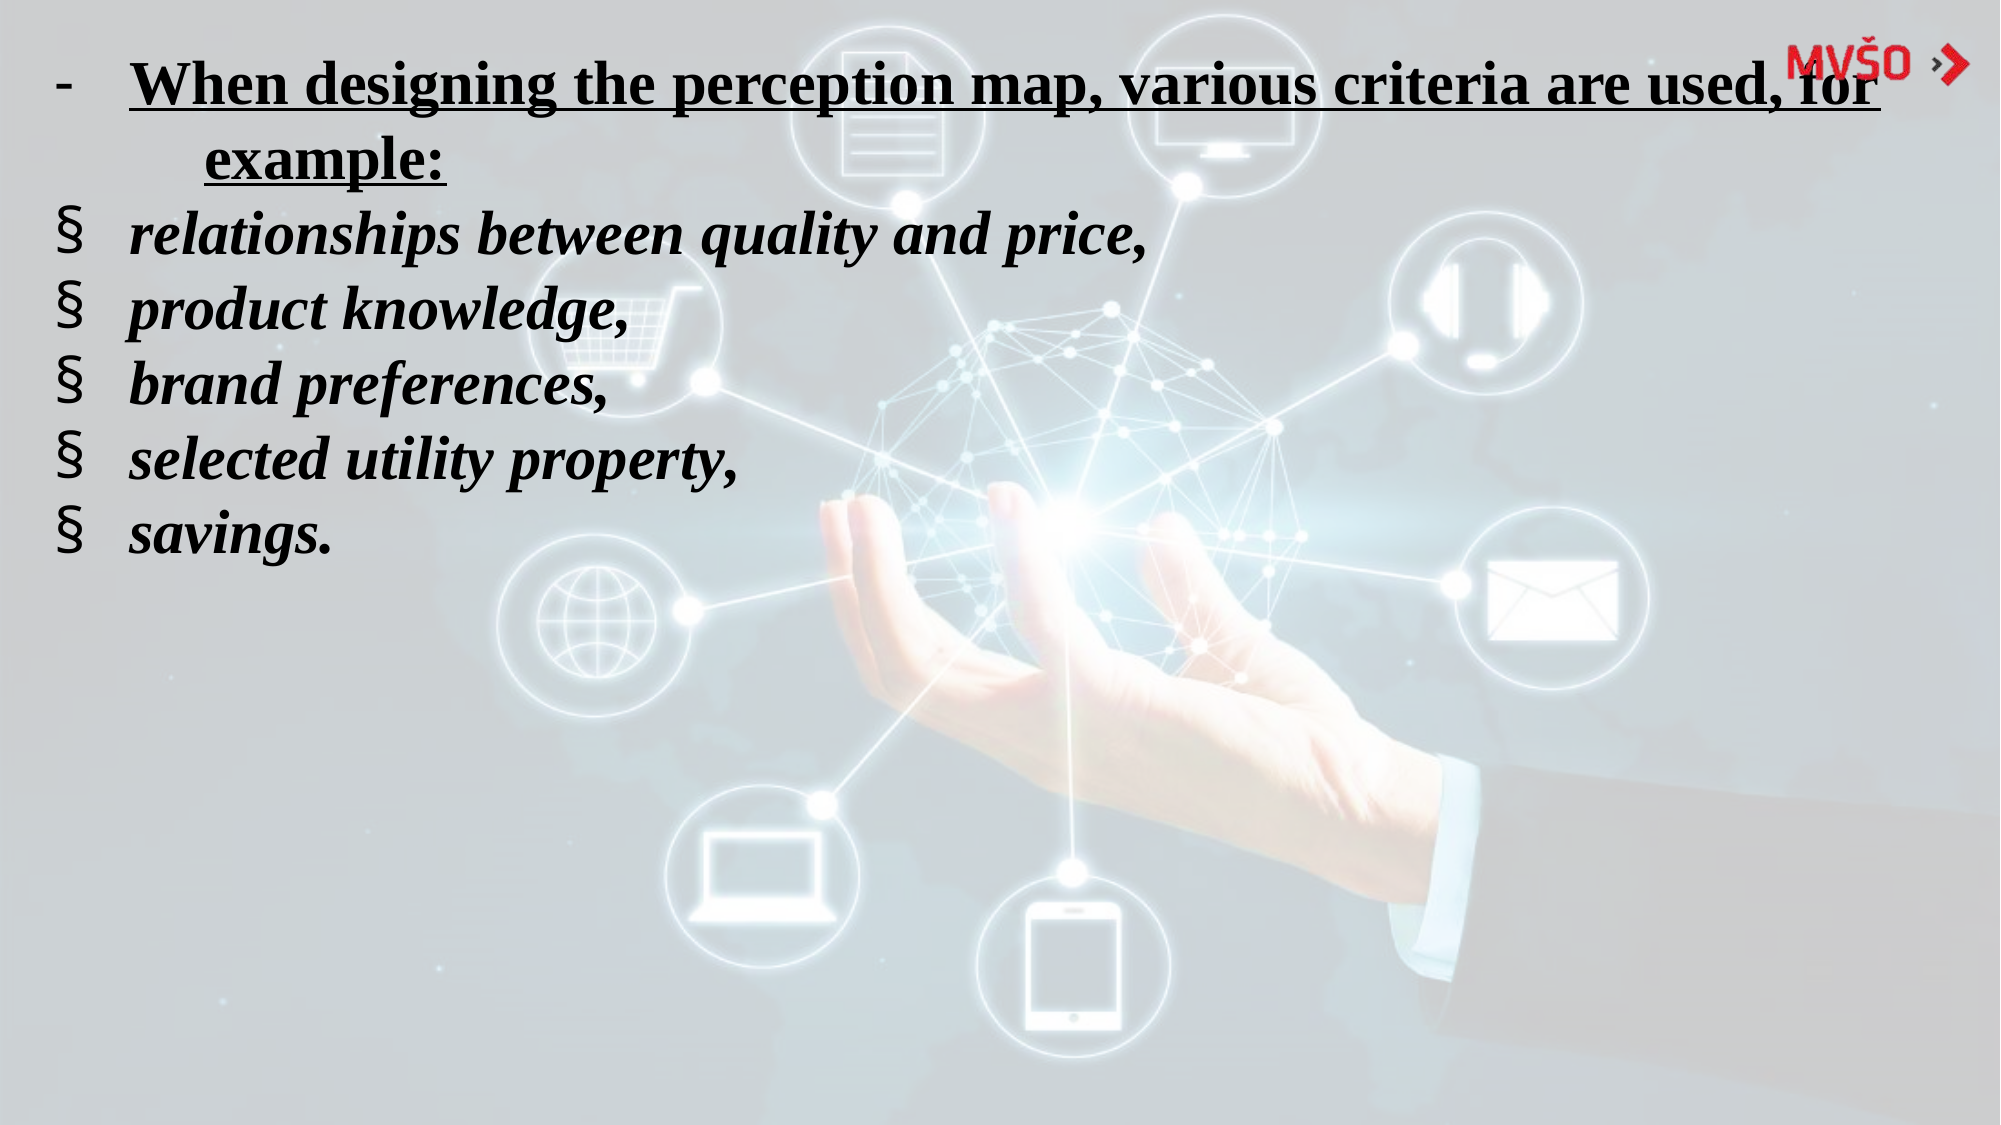

When designing the perception map, various criteria are used, for example:
relationships between quality and price,
product knowledge,
brand preferences,
selected utility property,
savings.